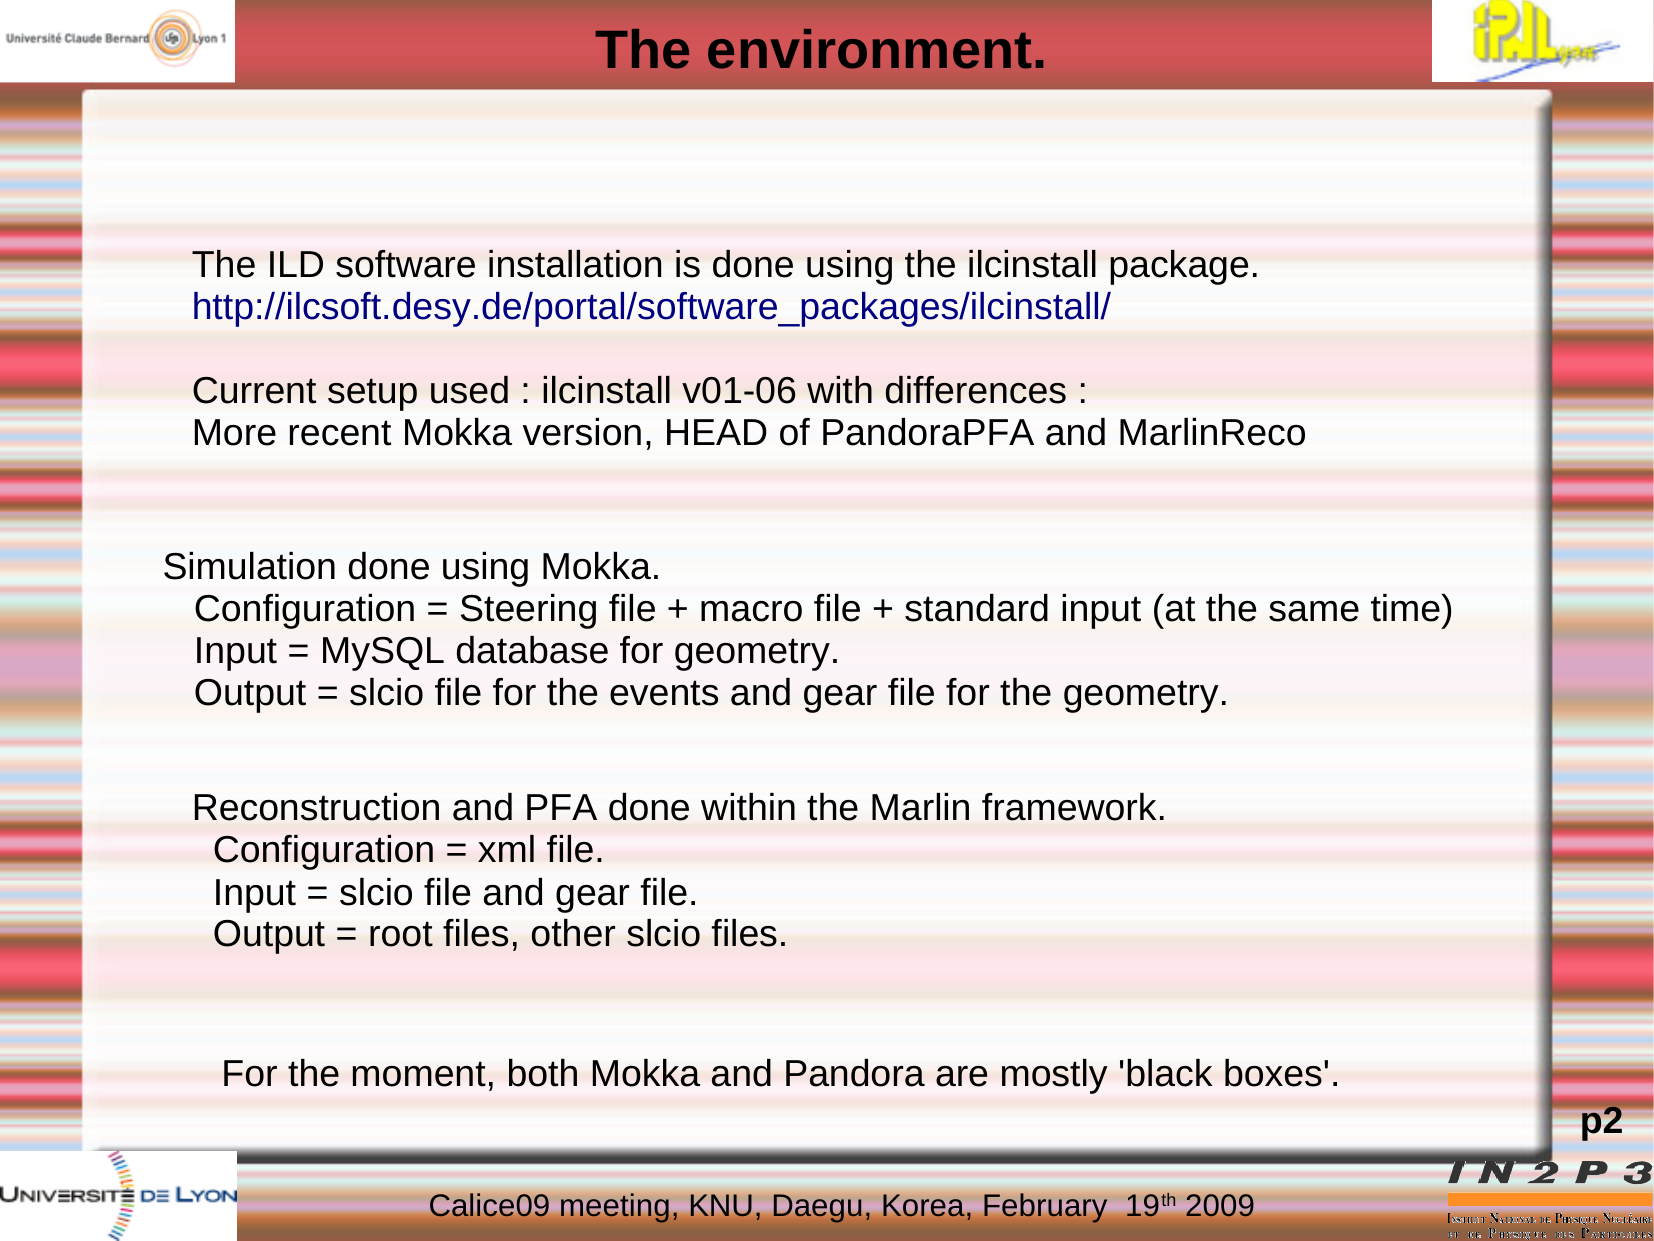

The environment.
The ILD software installation is done using the ilcinstall package.
http://ilcsoft.desy.de/portal/software_packages/ilcinstall/
Current setup used : ilcinstall v01-06 with differences :
More recent Mokka version, HEAD of PandoraPFA and MarlinReco
Simulation done using Mokka.
 Configuration = Steering file + macro file + standard input (at the same time)
 Input = MySQL database for geometry.
 Output = slcio file for the events and gear file for the geometry.
Reconstruction and PFA done within the Marlin framework.
 Configuration = xml file.
 Input = slcio file and gear file.
 Output = root files, other slcio files.
For the moment, both Mokka and Pandora are mostly 'black boxes'.